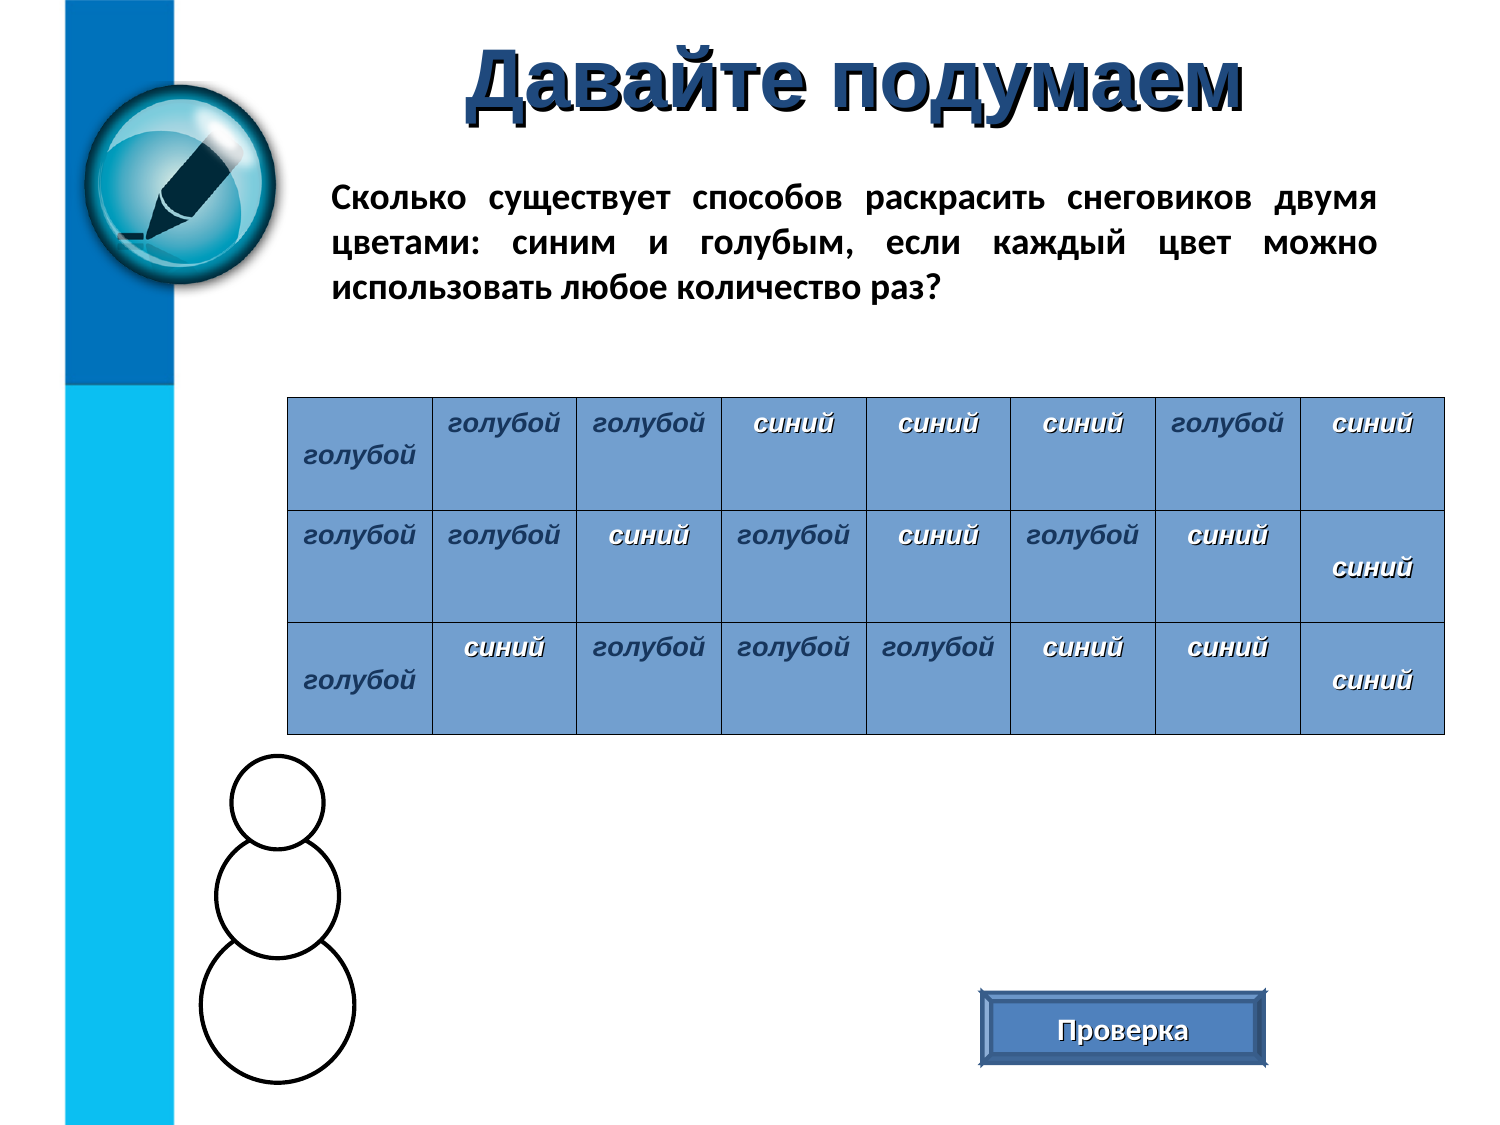

Давайте подумаем
Сколько существует способов раскрасить снеговиков двумя цветами: синим и голубым, если каждый цвет можно использовать любое количество раз?
| голубой | голубой | голубой | синий | синий | синий | голубой | синий |
| --- | --- | --- | --- | --- | --- | --- | --- |
| голубой | голубой | синий | голубой | синий | голубой | синий | синий |
| голубой | синий | голубой | голубой | голубой | синий | синий | синий |
Проверка